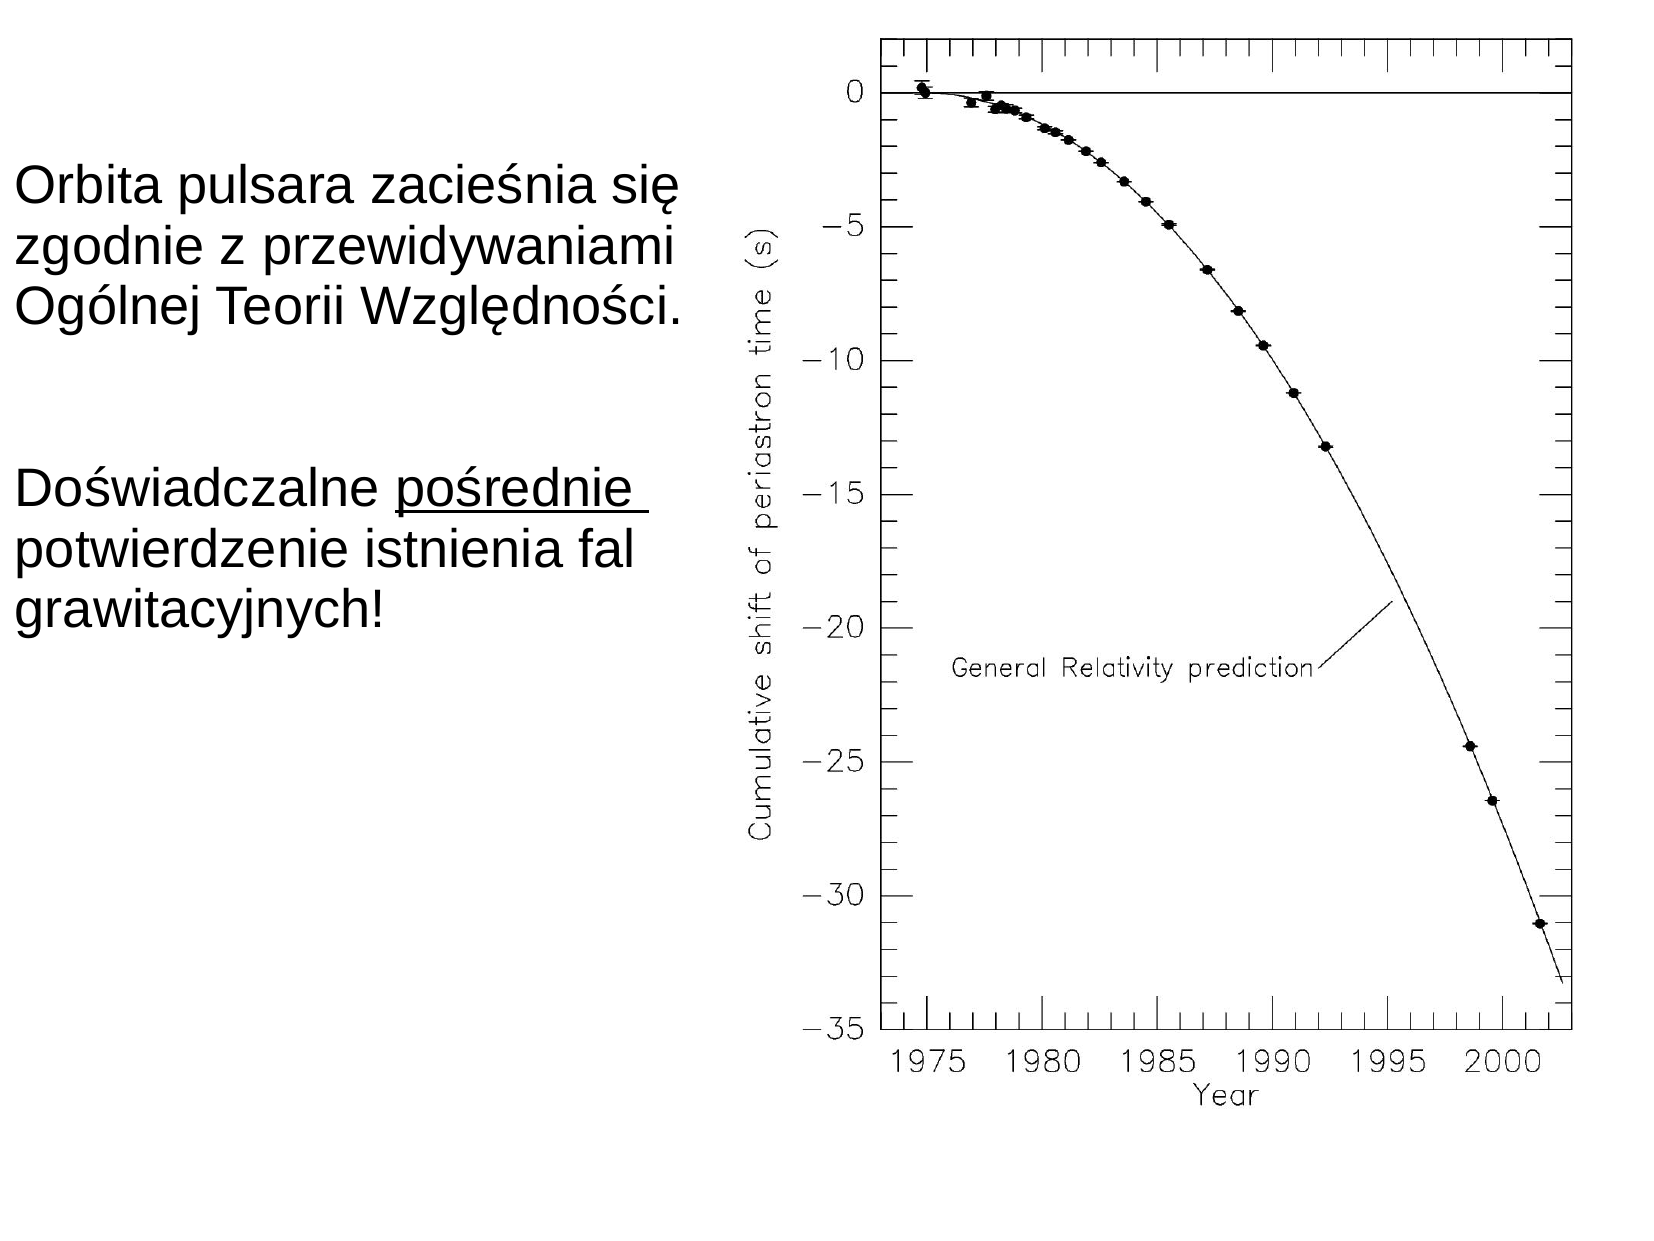

Orbita pulsara zacieśnia się zgodnie z przewidywaniami Ogólnej Teorii Względności.
Doświadczalne pośrednie potwierdzenie istnienia fal grawitacyjnych!